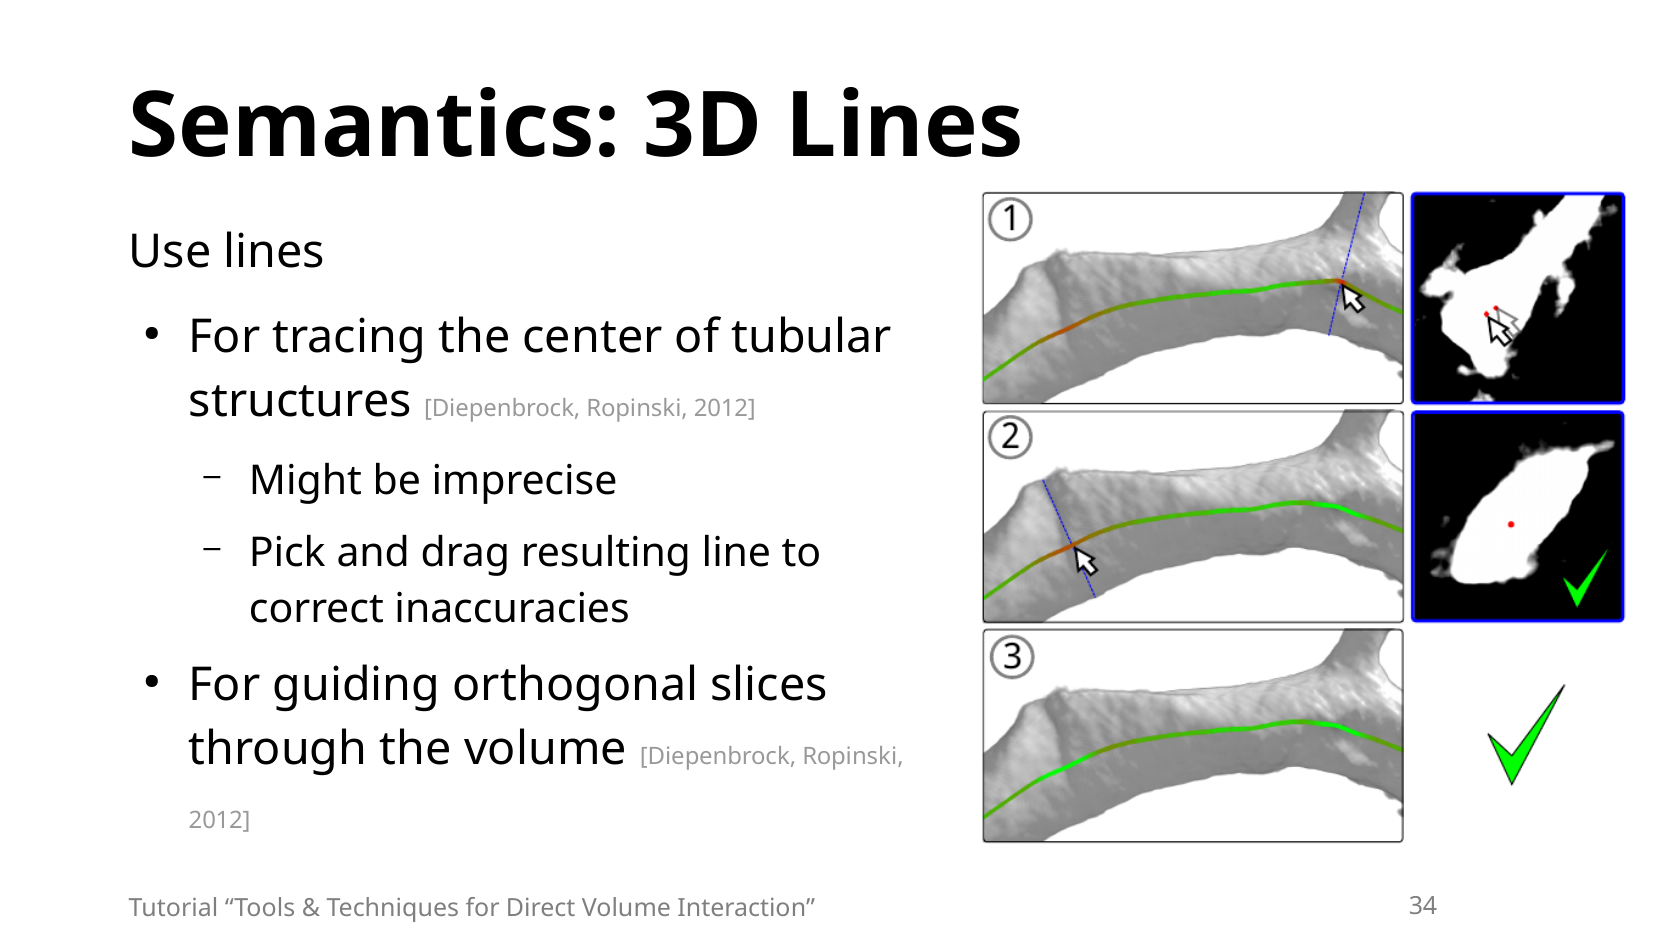

# Semantics: 3D Lines
Use lines
For tracing the center of tubular structures [Diepenbrock, Ropinski, 2012]
Might be imprecise
Pick and drag resulting line to correct inaccuracies
For guiding orthogonal slices
through the volume [Diepenbrock, Ropinski, 2012]
34
Alexander Wiebel - Vortrag Fachhochschule Flensburg
2011-06-27